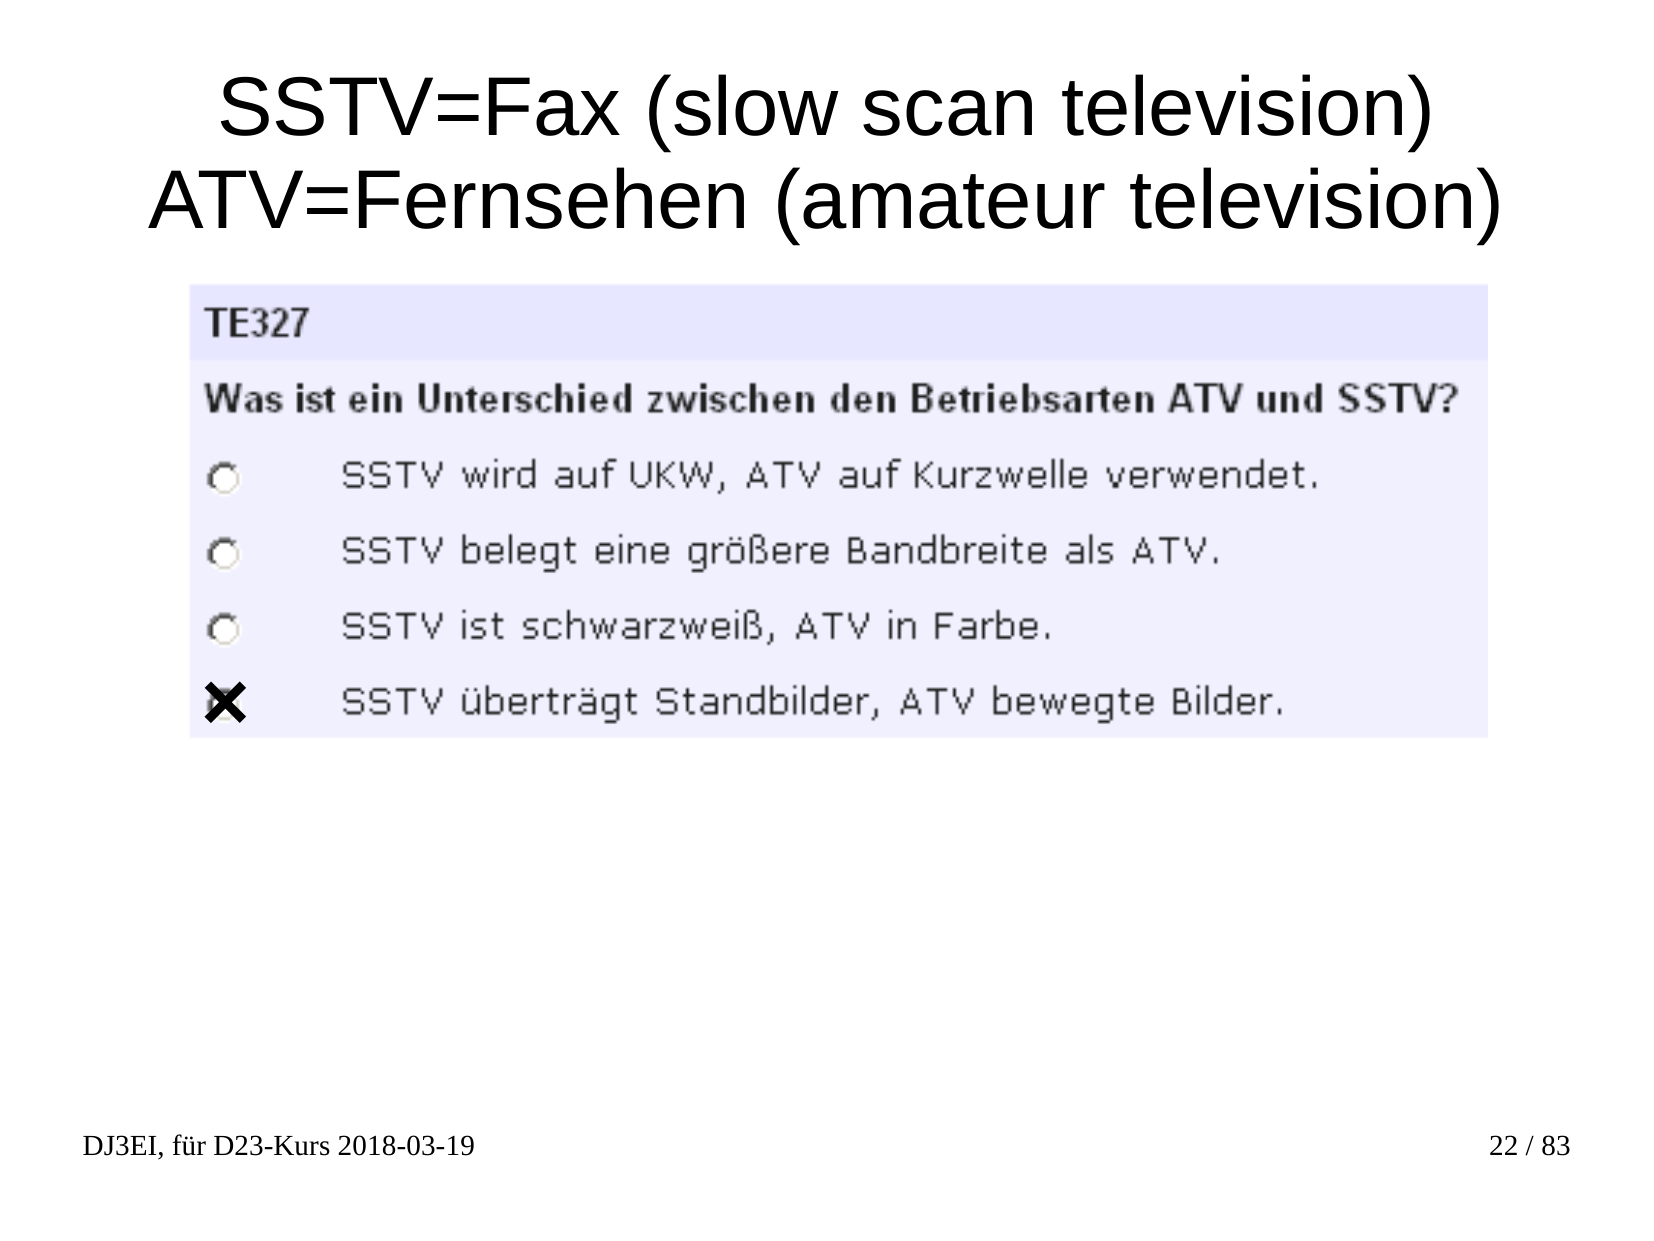

# SSTV=Fax (slow scan television) ATV=Fernsehen (amateur television)
×
22